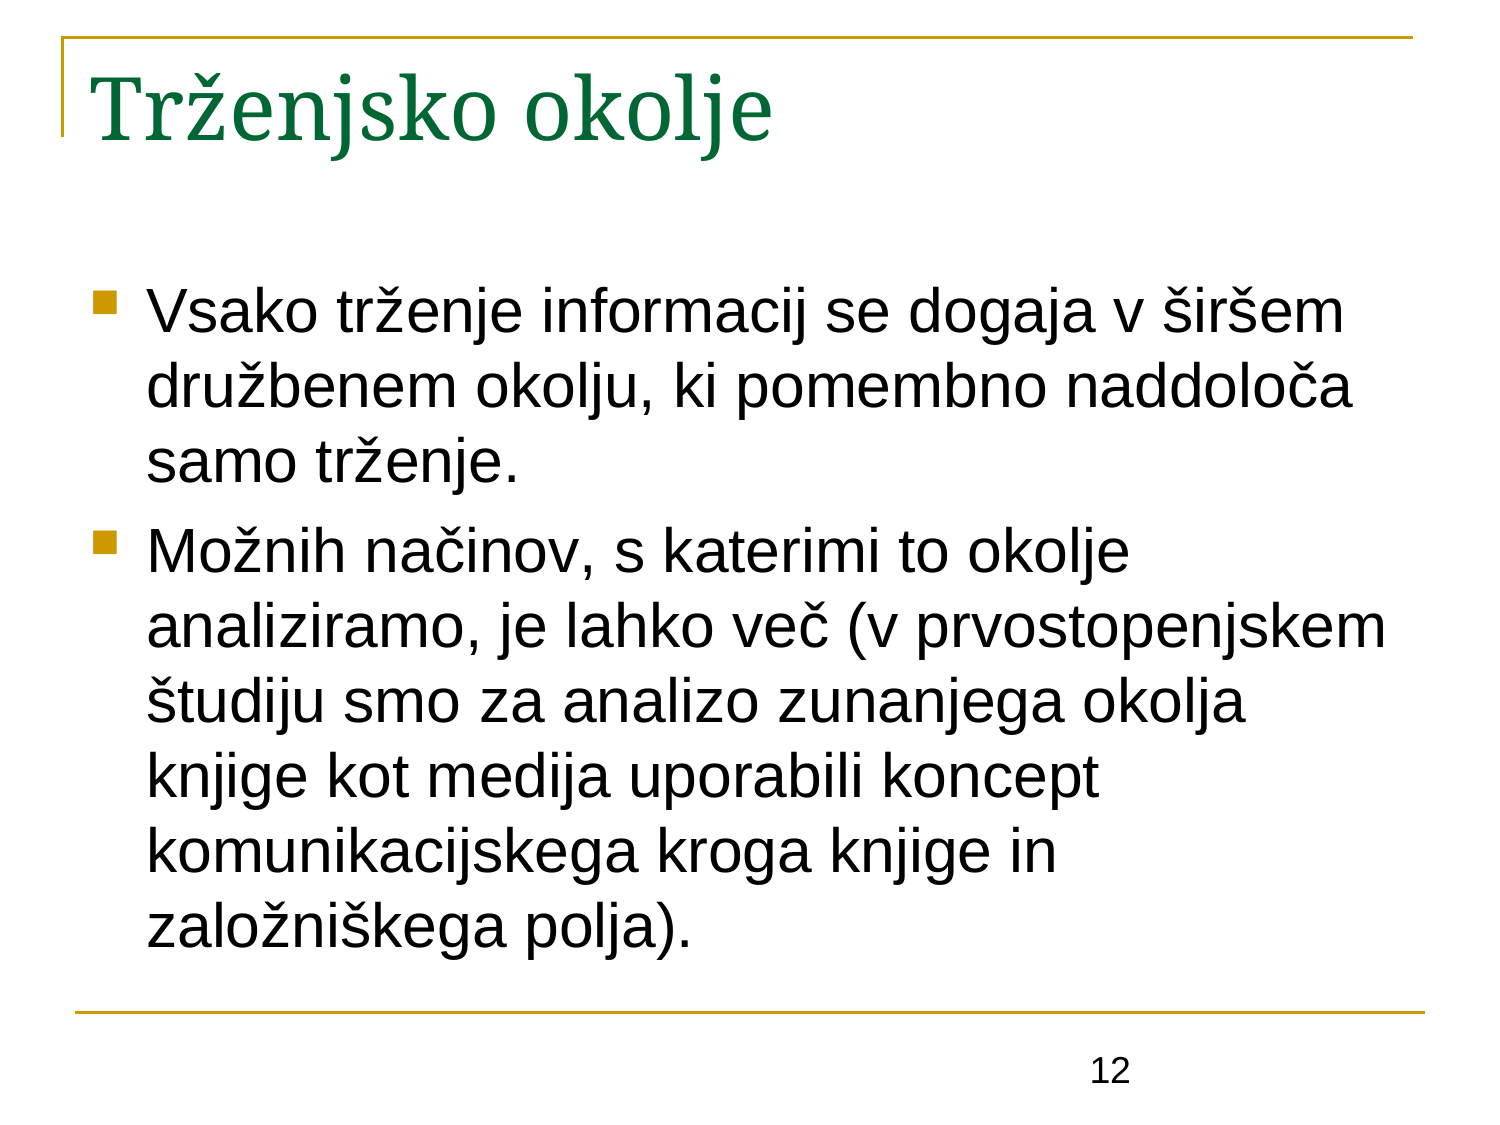

# Trženjsko okolje
Vsako trženje informacij se dogaja v širšem družbenem okolju, ki pomembno naddoloča samo trženje.
Možnih načinov, s katerimi to okolje analiziramo, je lahko več (v prvostopenjskem študiju smo za analizo zunanjega okolja knjige kot medija uporabili koncept komunikacijskega kroga knjige in založniškega polja).
12